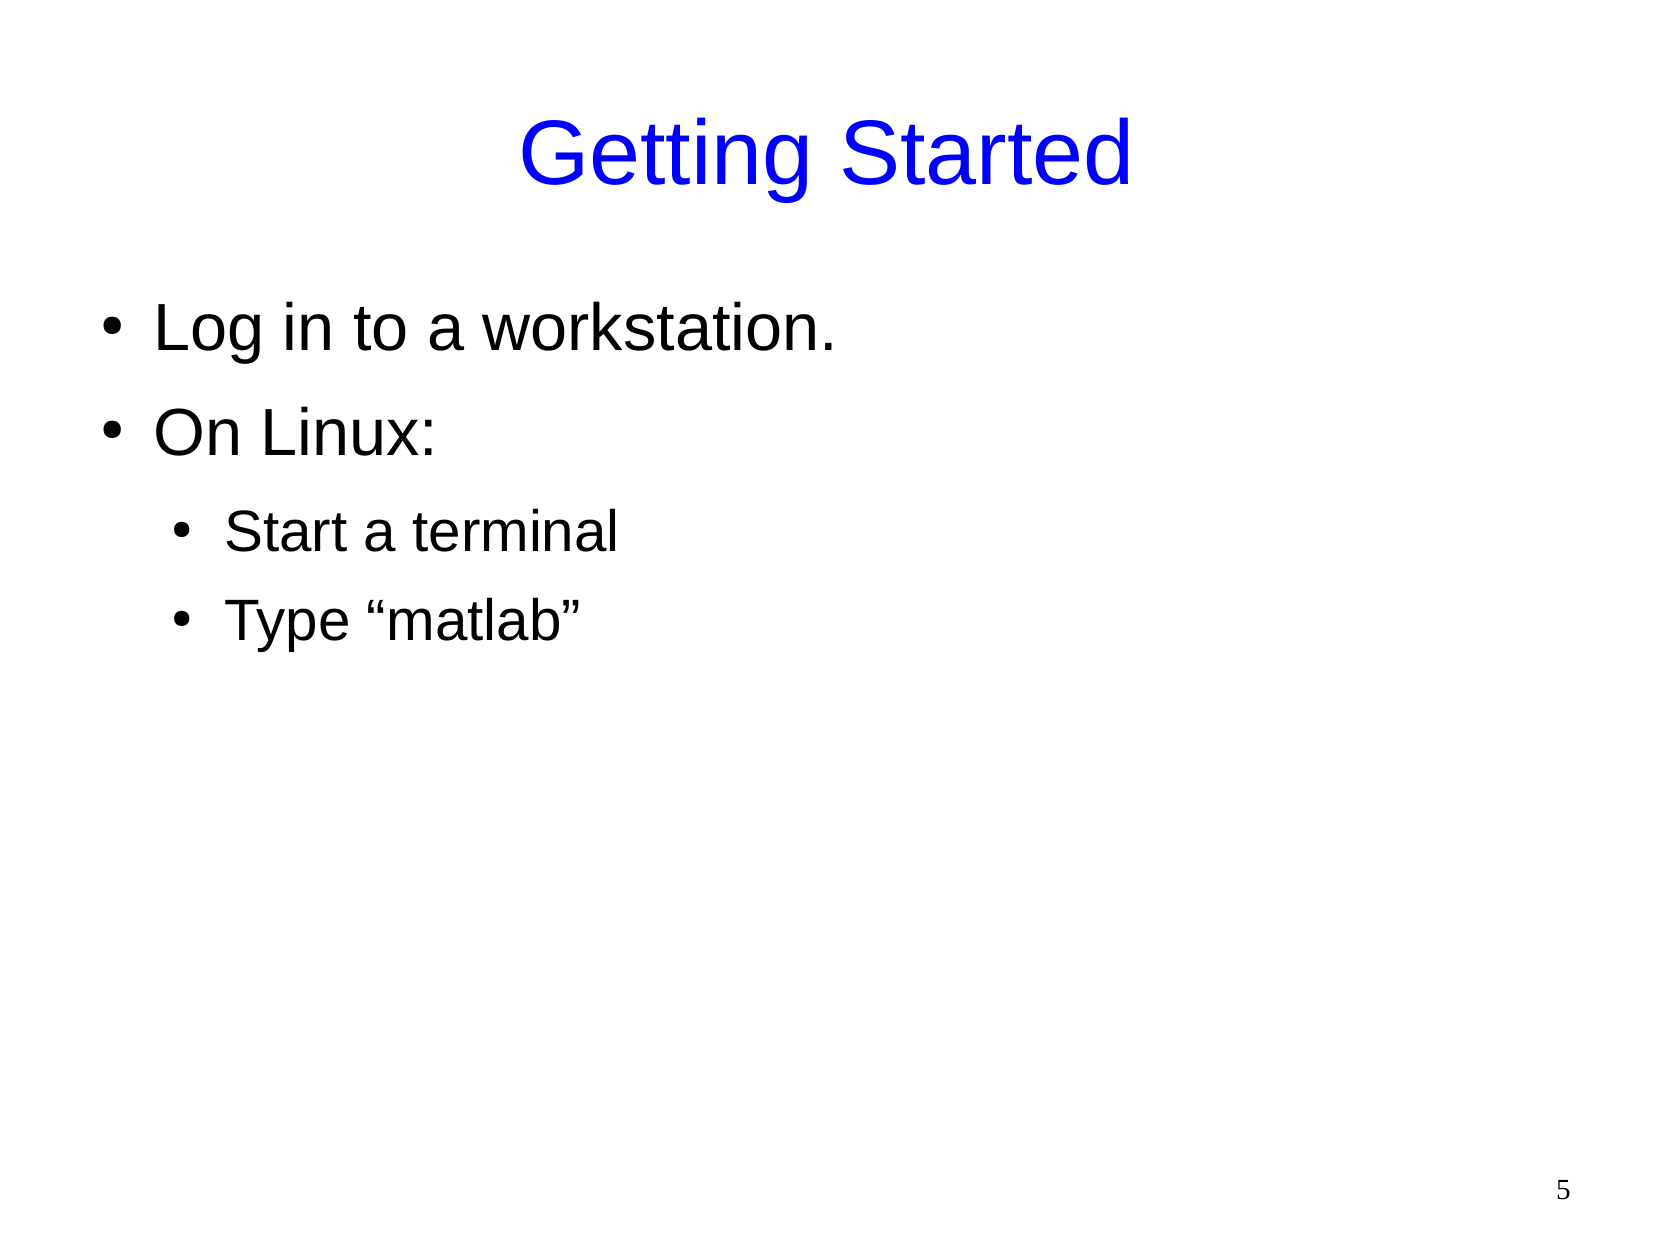

# Getting Started
Log in to a workstation.
On Linux:
Start a terminal
Type “matlab”
5